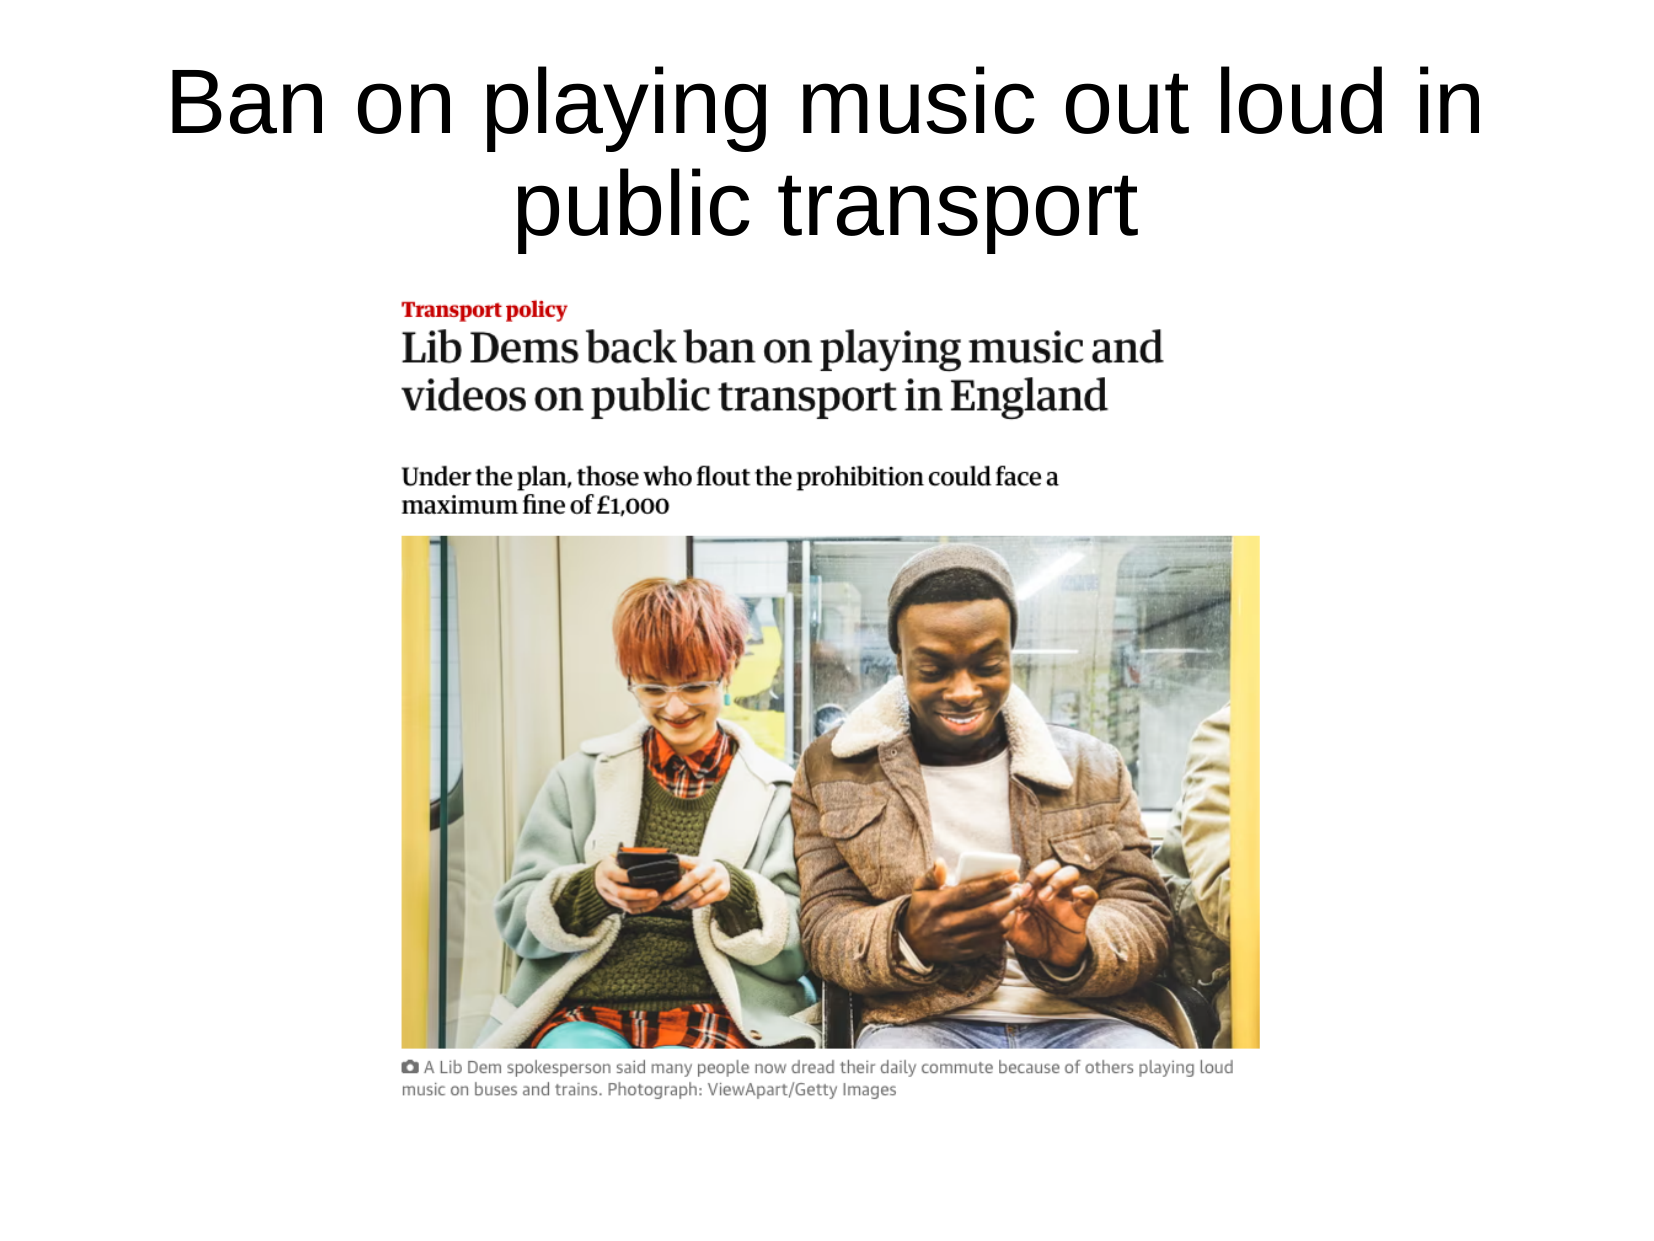

# Ban on playing music out loud in public transport